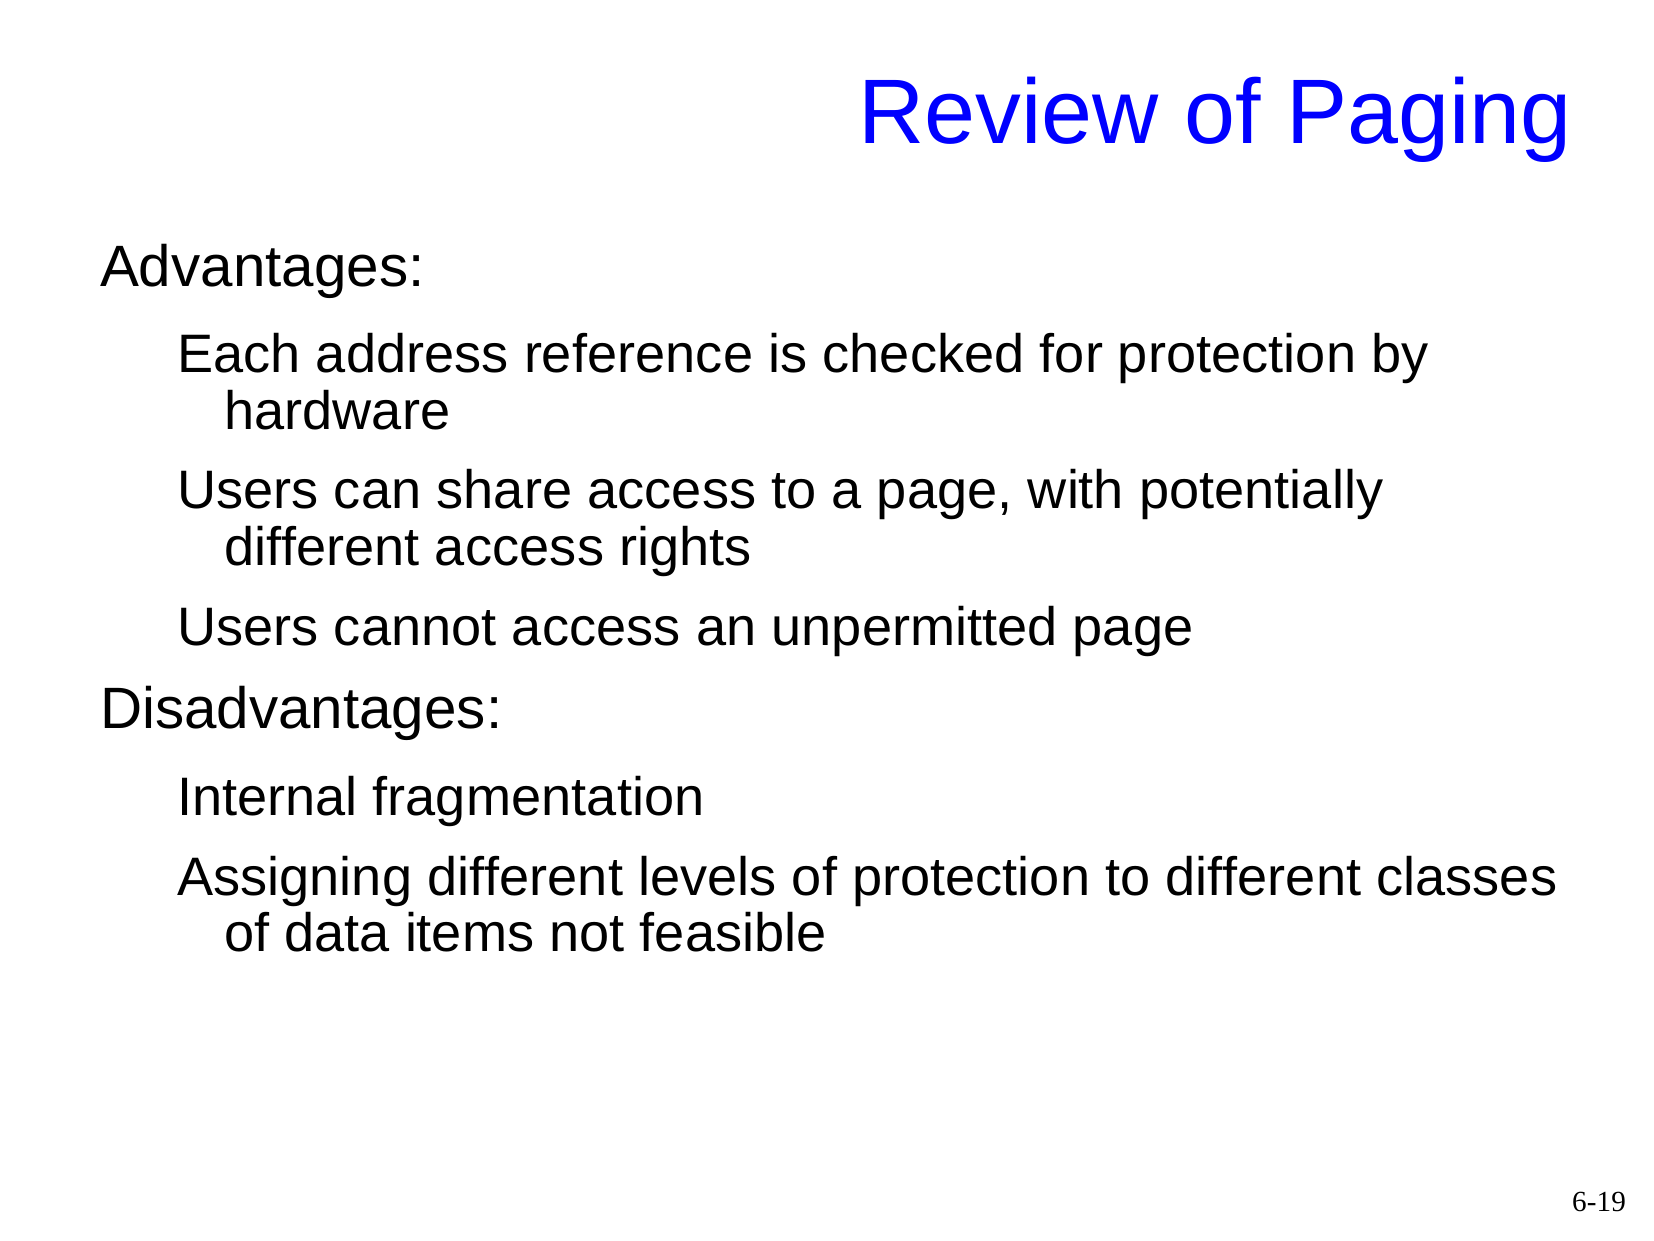

# Review of Paging
Advantages:
Each address reference is checked for protection by hardware
Users can share access to a page, with potentially different access rights
Users cannot access an unpermitted page
Disadvantages:
Internal fragmentation
Assigning different levels of protection to different classes of data items not feasible